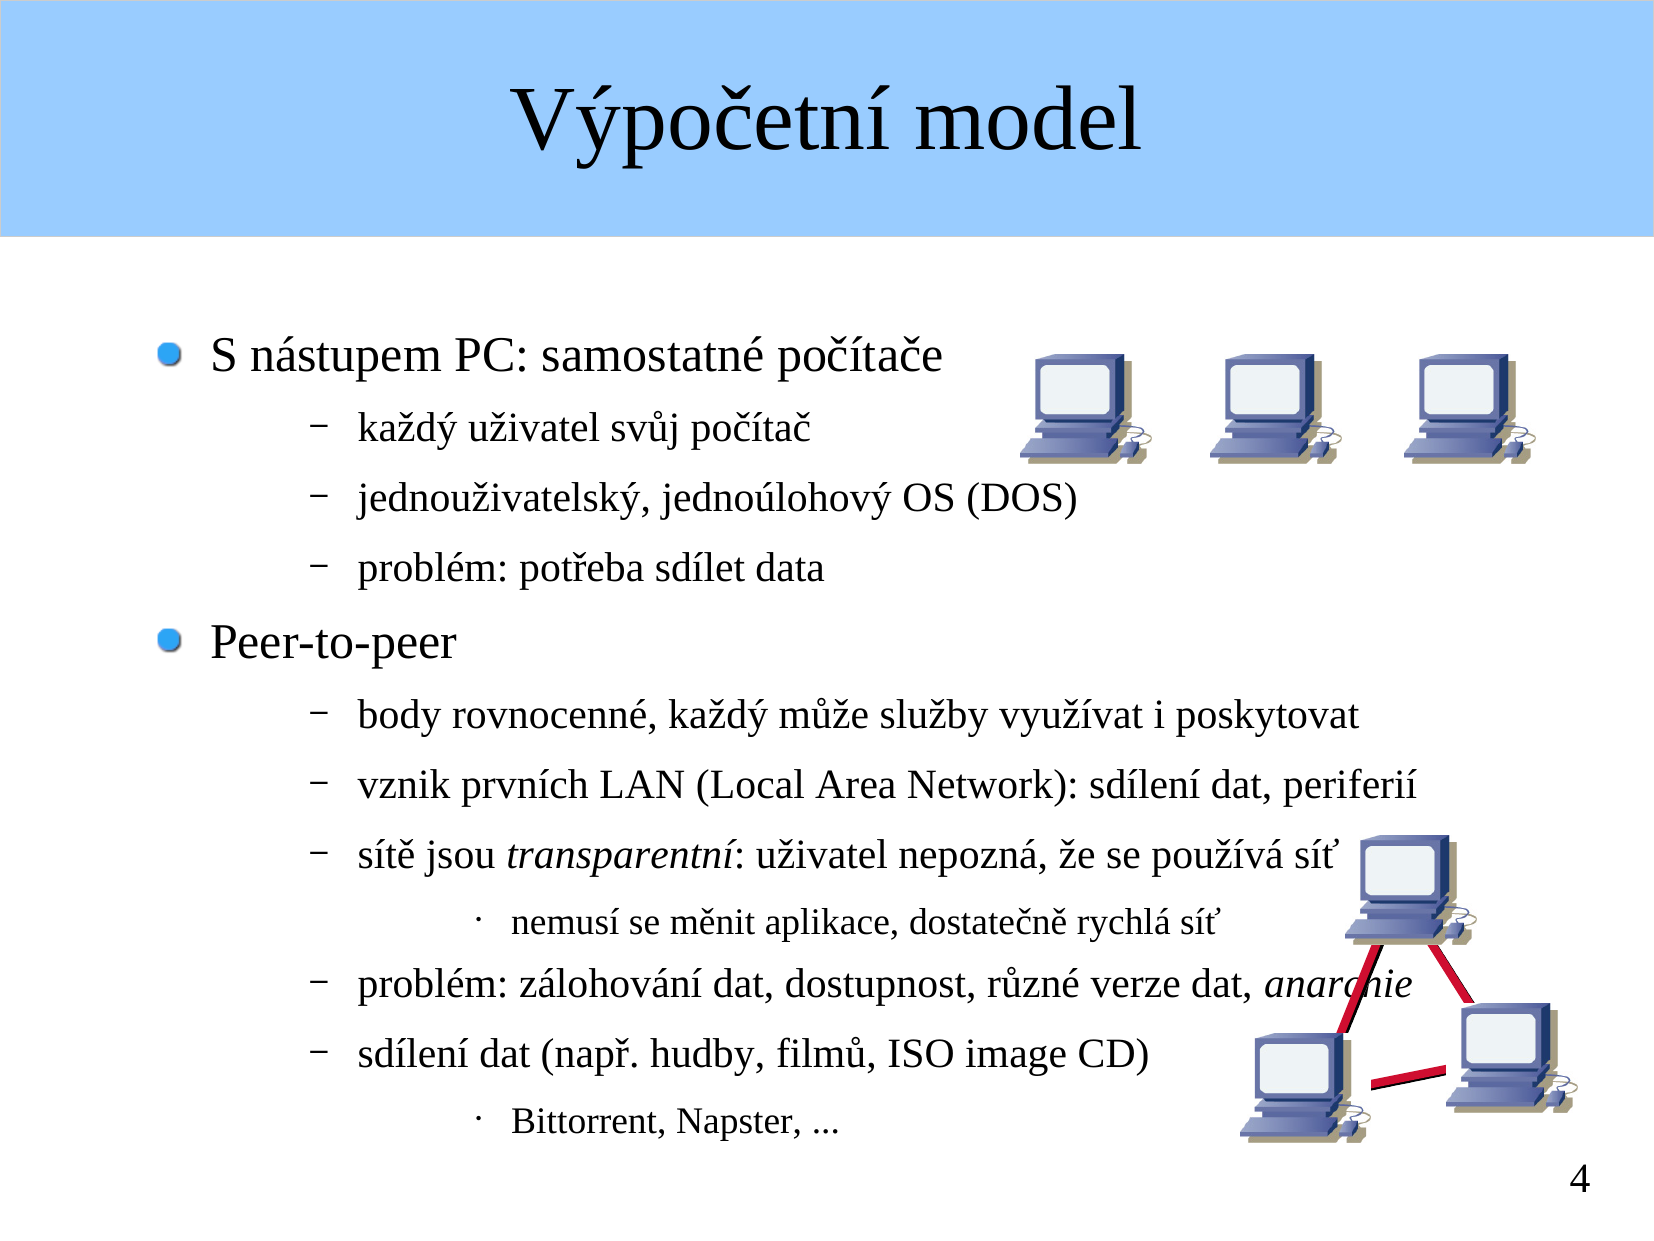

# Výpočetní model
S nástupem PC: samostatné počítače
každý uživatel svůj počítač
jednouživatelský, jednoúlohový OS (DOS)
problém: potřeba sdílet data
Peer-to-peer
body rovnocenné, každý může služby využívat i poskytovat
vznik prvních LAN (Local Area Network): sdílení dat, periferií
sítě jsou transparentní: uživatel nepozná, že se používá síť
nemusí se měnit aplikace, dostatečně rychlá síť
problém: zálohování dat, dostupnost, různé verze dat, anarchie
sdílení dat (např. hudby, filmů, ISO image CD)
Bittorrent, Napster, ...